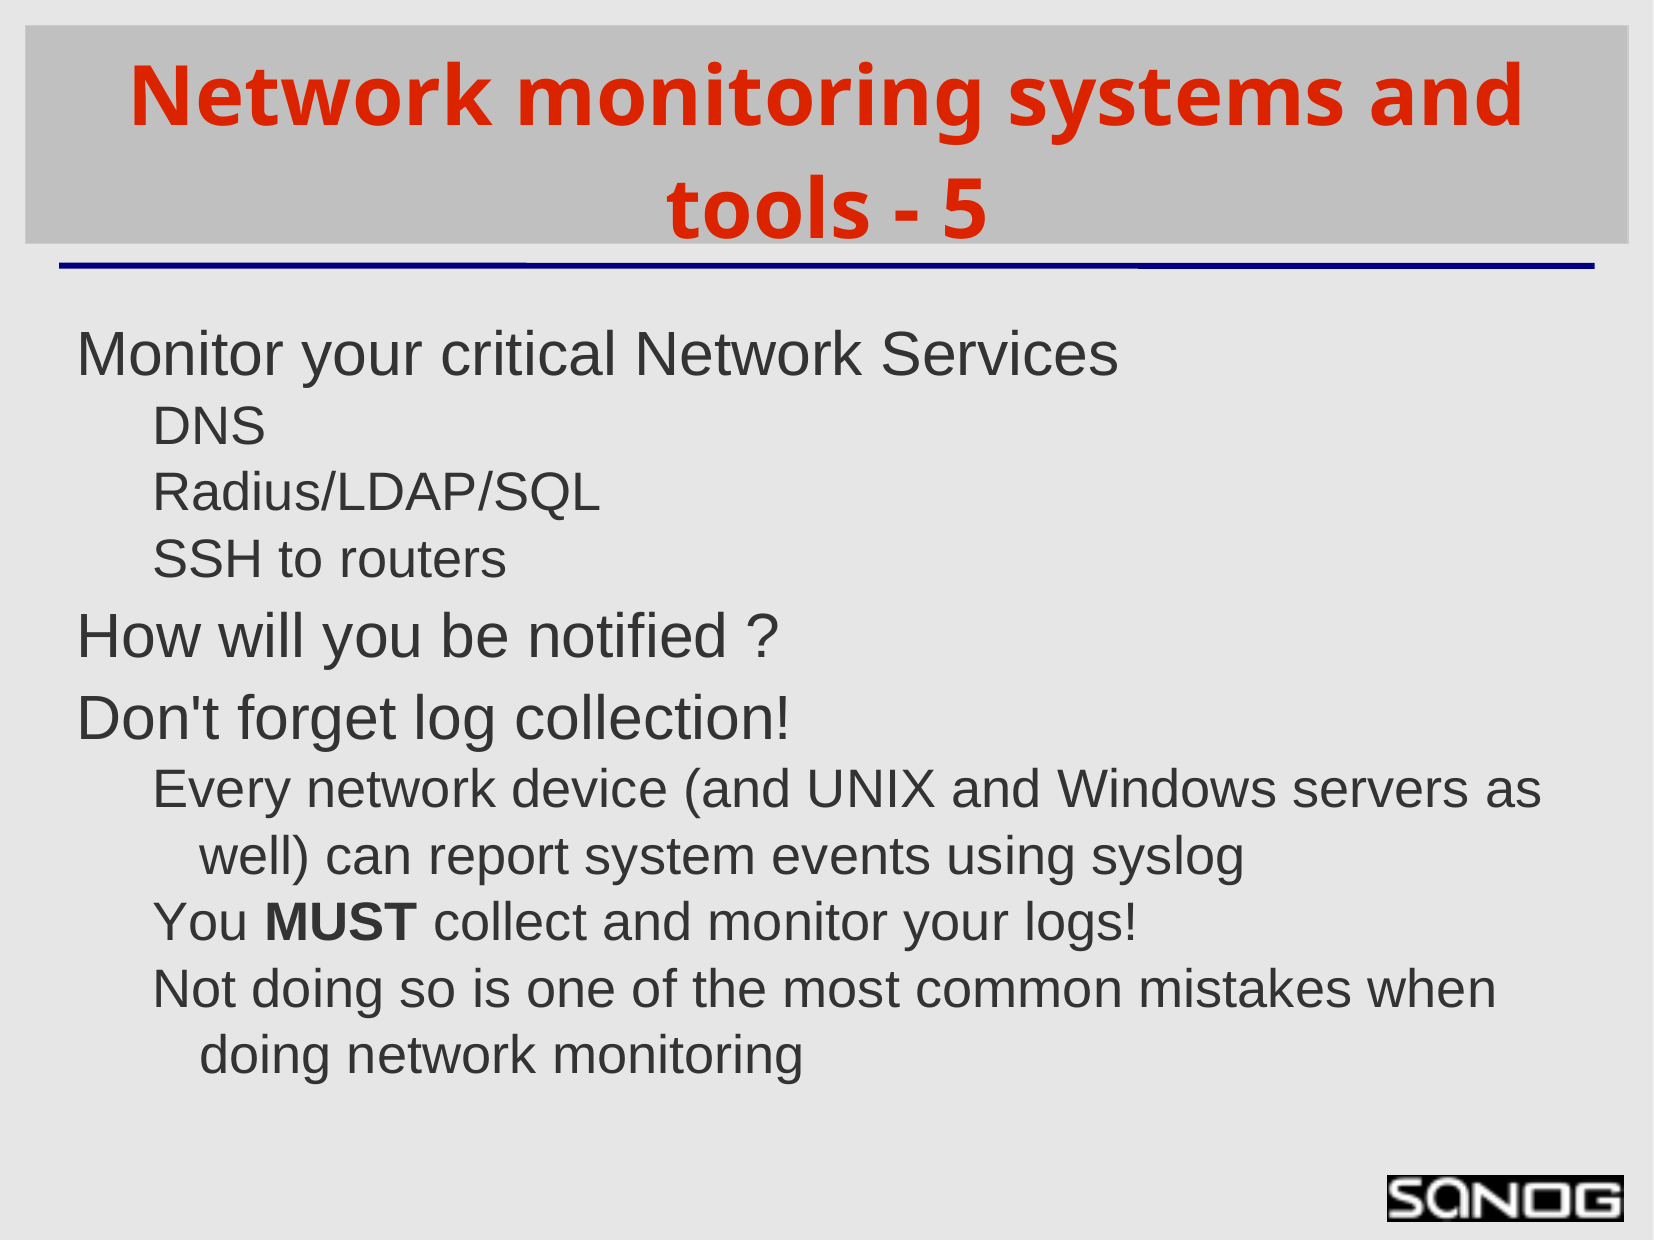

# Network monitoring systems and tools - 5
Monitor your critical Network Services
DNS
Radius/LDAP/SQL
SSH to routers
How will you be notified ?
Don't forget log collection!
Every network device (and UNIX and Windows servers as well) can report system events using syslog
You MUST collect and monitor your logs!
Not doing so is one of the most common mistakes when doing network monitoring